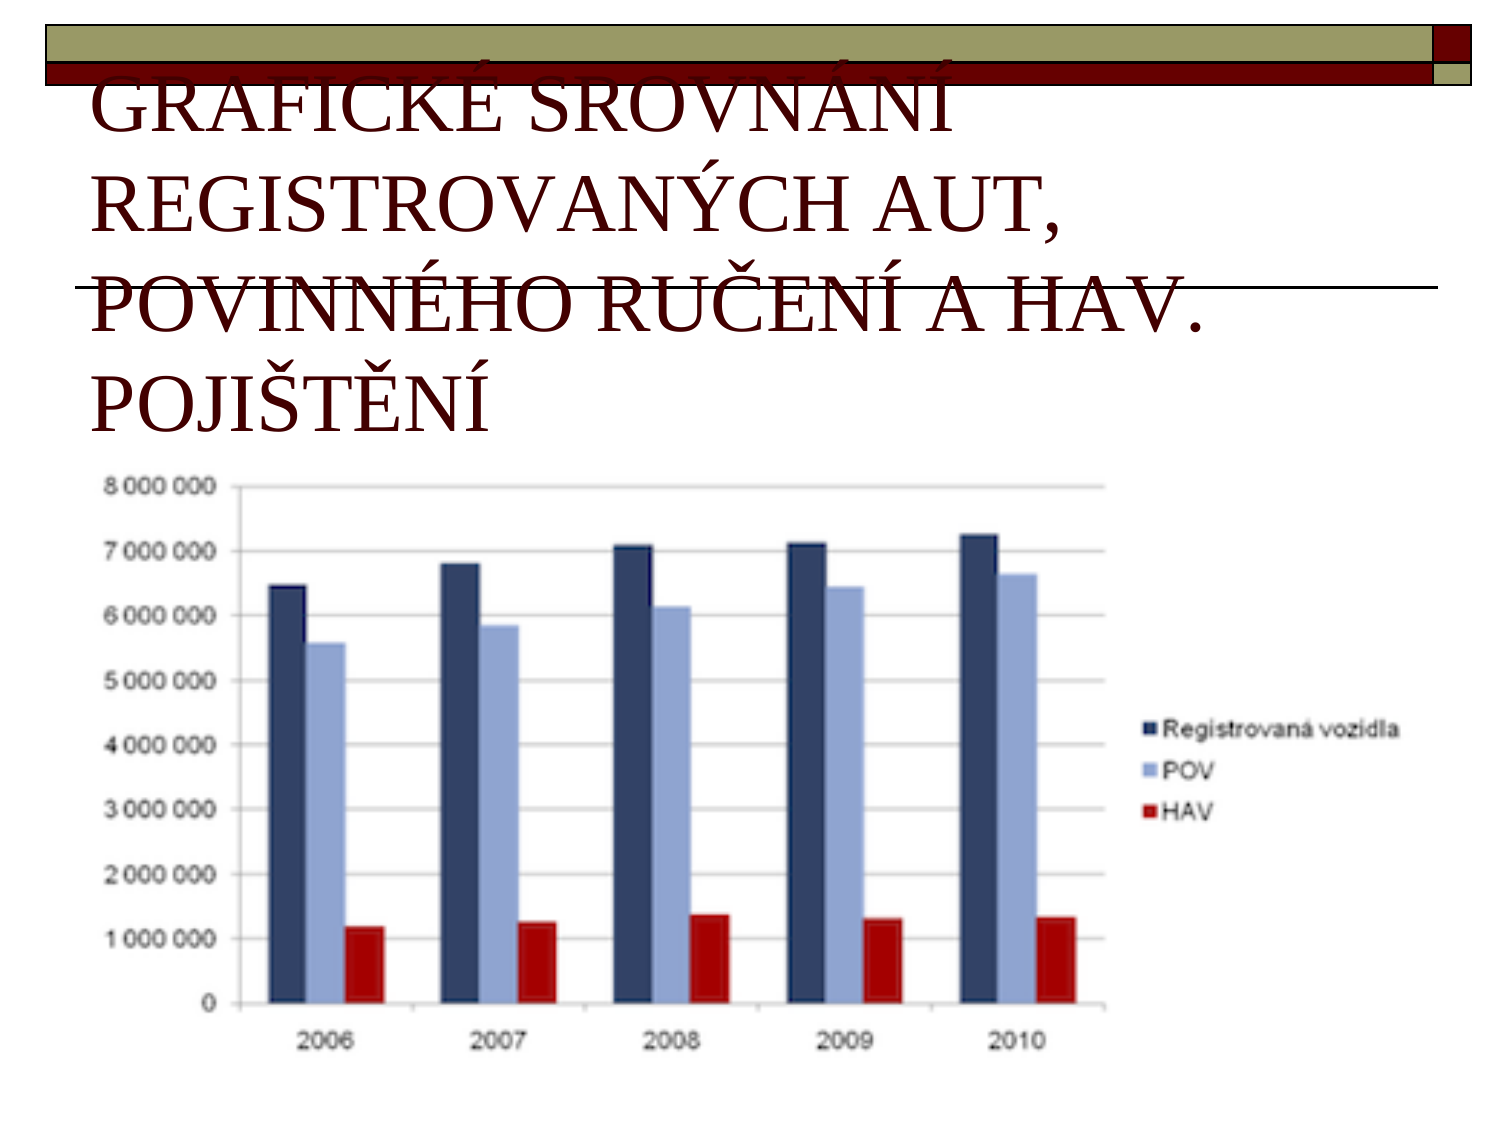

# GRAFICKÉ SROVNÁNÍ REGISTROVANÝCH AUT, POVINNÉHO RUČENÍ A HAV. POJIŠTĚNÍ